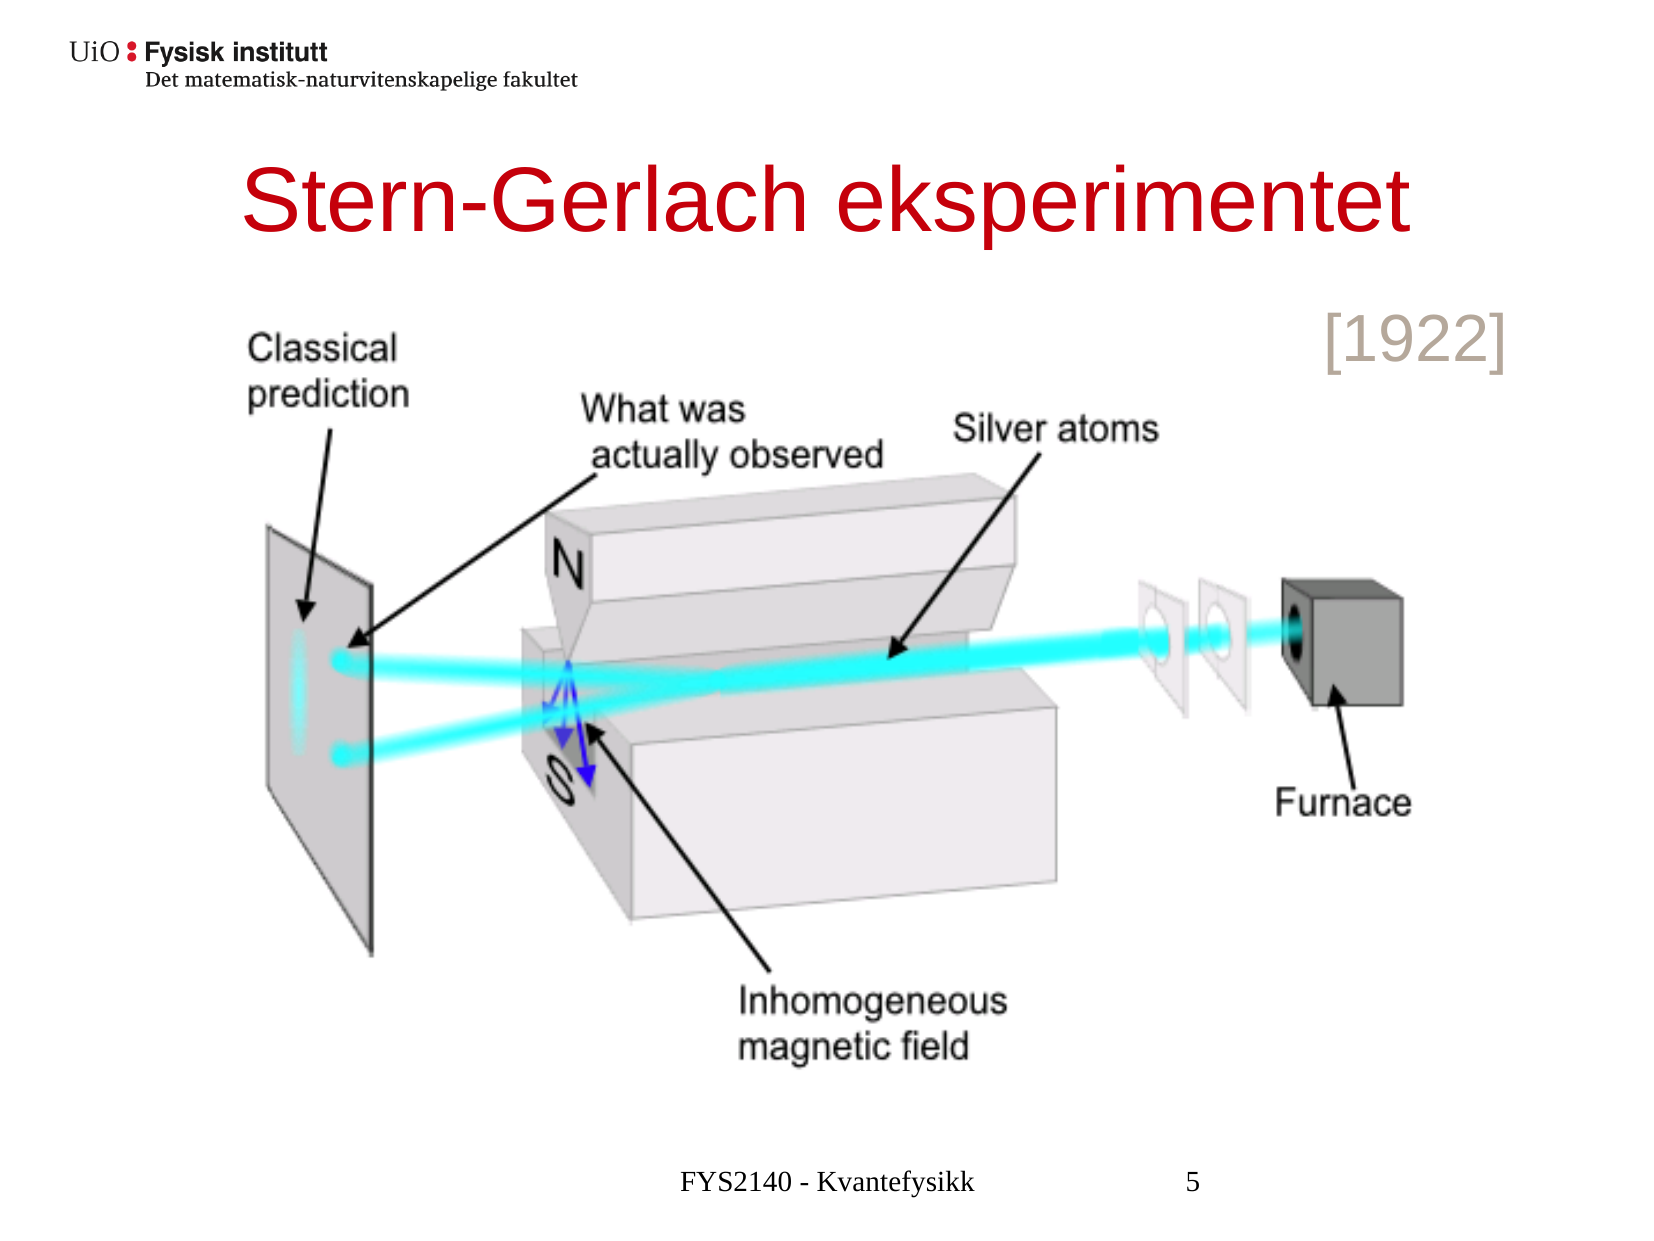

# Stern-Gerlach eksperimentet
[1922]
FYS2140 - Kvantefysikk